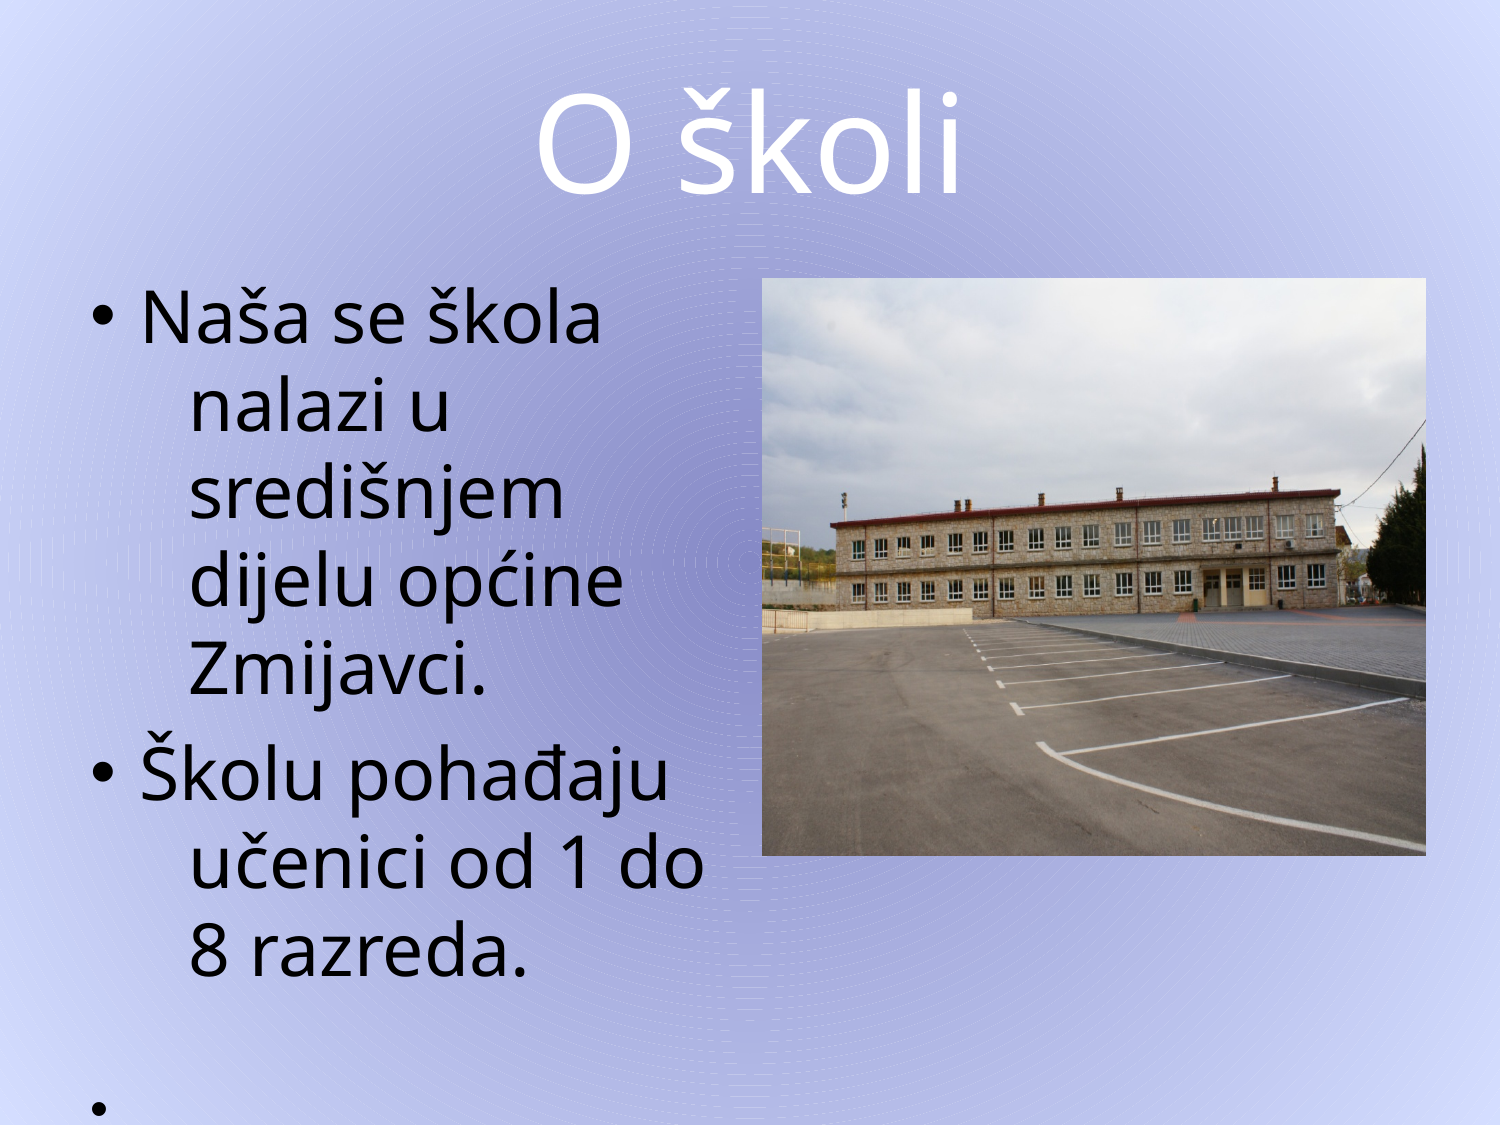

# O školi
Naša se škola nalazi u središnjem dijelu općine Zmijavci.
Školu pohađaju učenici od 1 do 8 razreda.